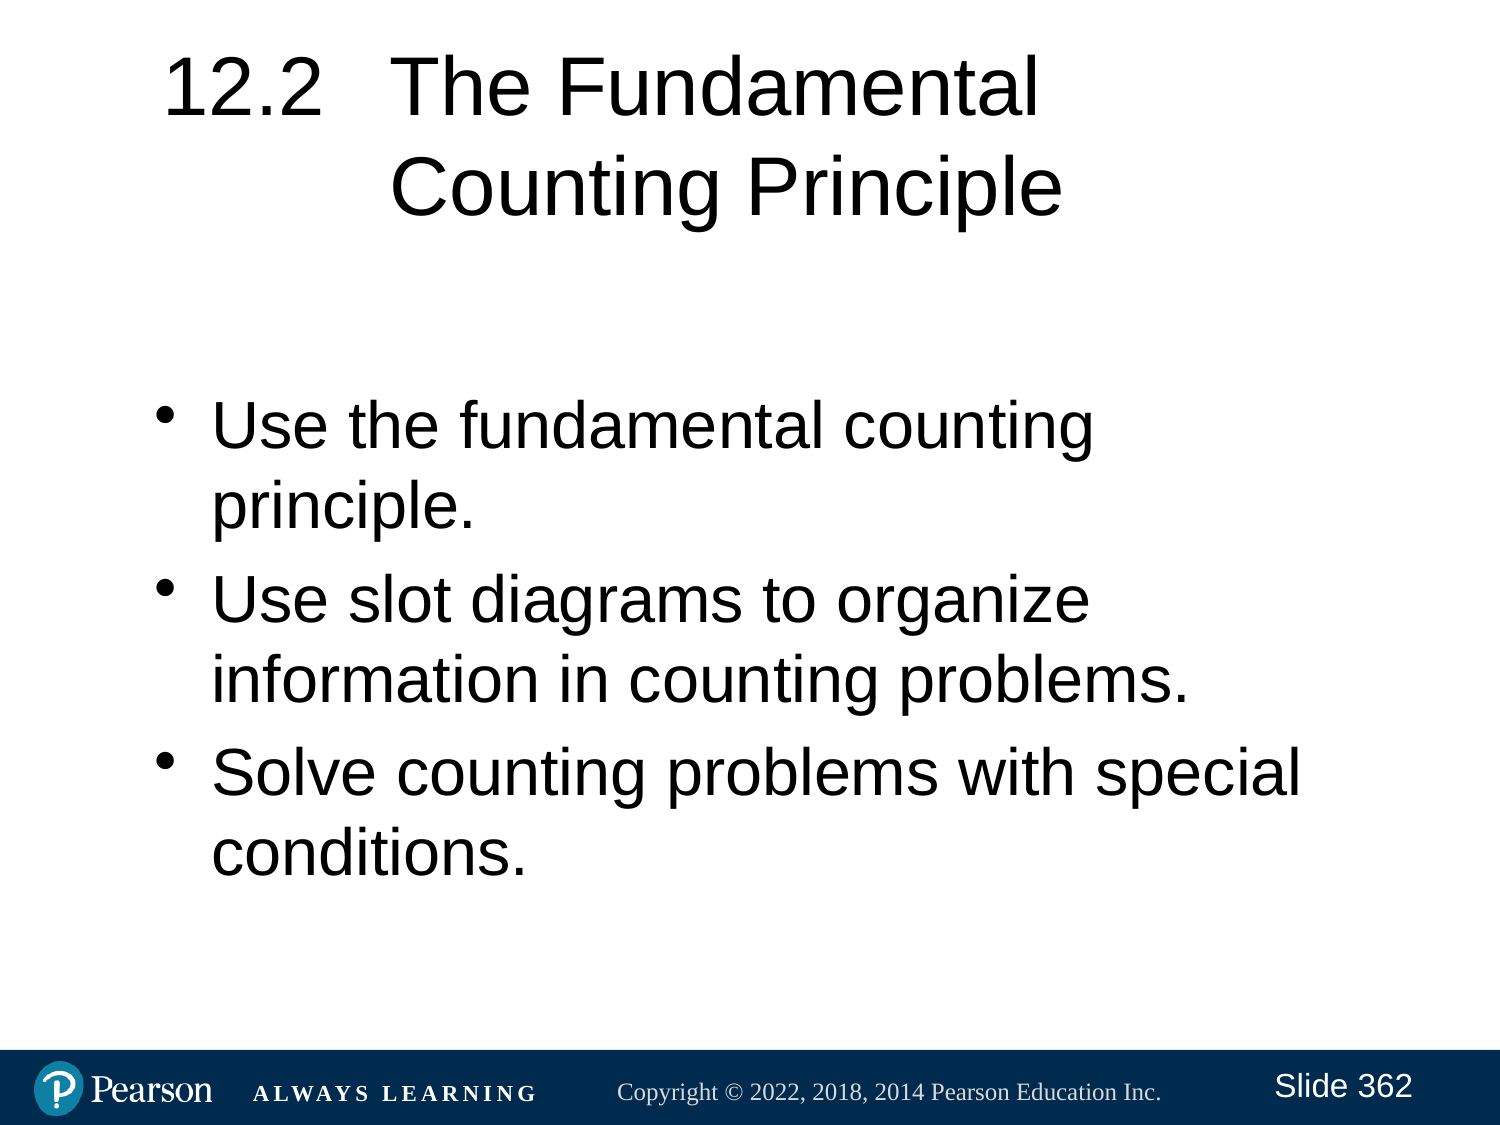

12.2
# The Fundamental Counting Principle
Use the fundamental counting principle.
Use slot diagrams to organize information in counting problems.
Solve counting problems with special conditions.